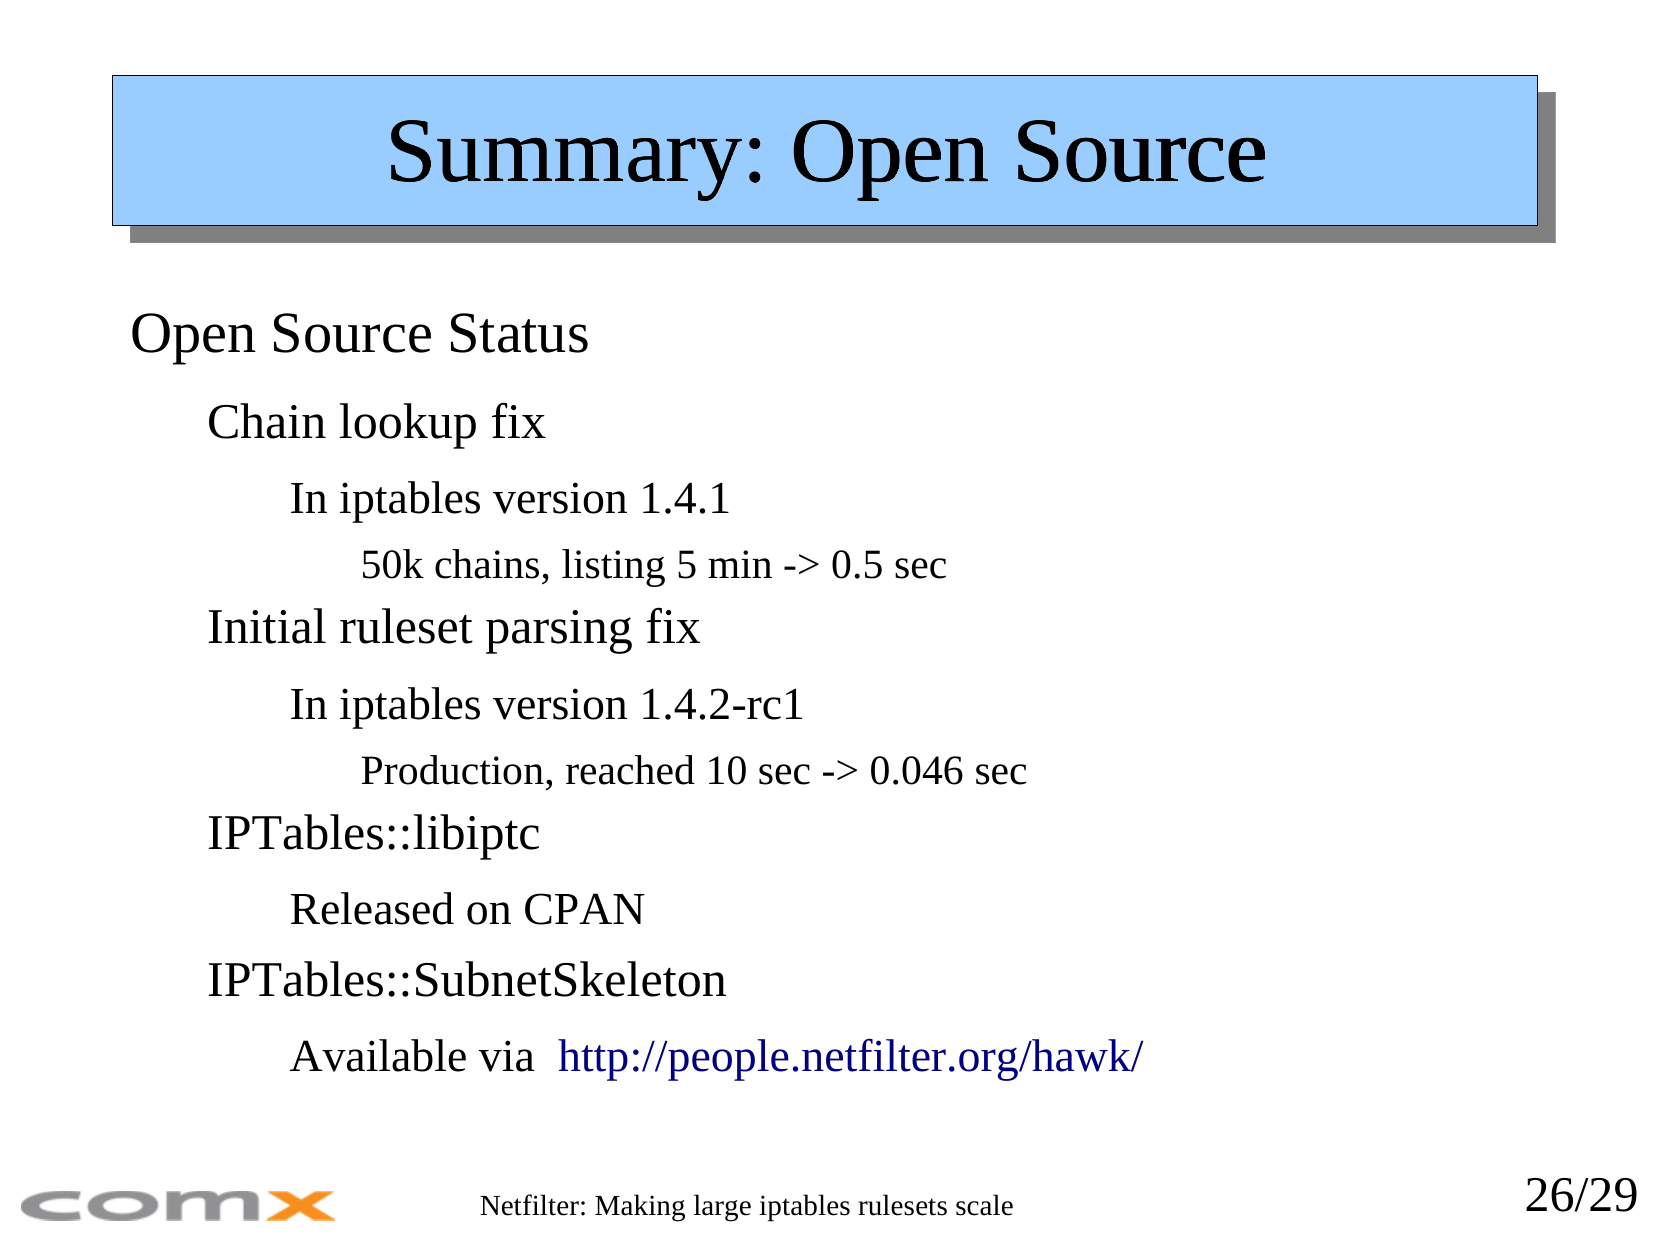

# Summary: Open Source
Open Source Status
Chain lookup fix
In iptables version 1.4.1
50k chains, listing 5 min -> 0.5 sec
Initial ruleset parsing fix
In iptables version 1.4.2-rc1
Production, reached 10 sec -> 0.046 sec
IPTables::libiptc
Released on CPAN
IPTables::SubnetSkeleton
Available via http://people.netfilter.org/hawk/